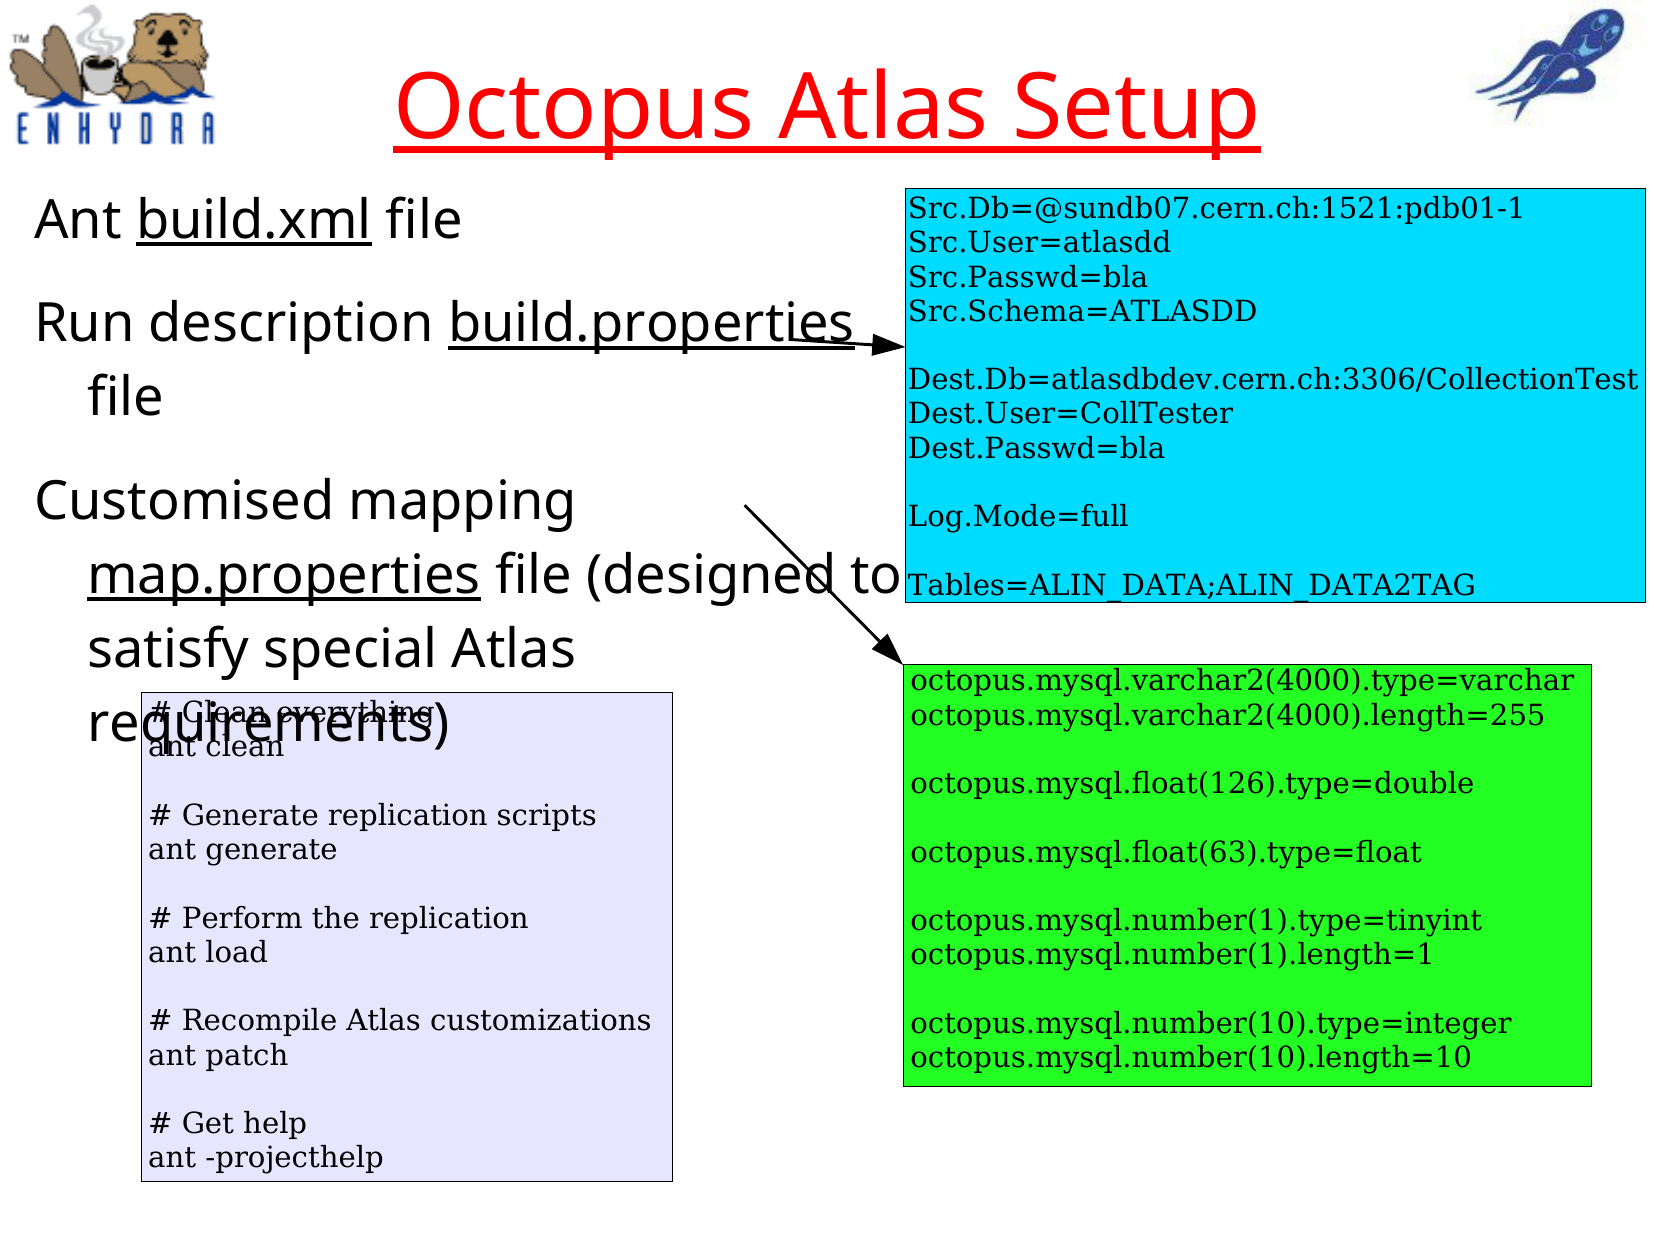

# Octopus Atlas Setup
Ant build.xml file
Run description build.properties file
Customised mapping map.properties file (designed to satisfy special Atlas requirements)
Src.Db=@sundb07.cern.ch:1521:pdb01-1
Src.User=atlasdd
Src.Passwd=bla
Src.Schema=ATLASDD
Dest.Db=atlasdbdev.cern.ch:3306/CollectionTest
Dest.User=CollTester
Dest.Passwd=bla
Log.Mode=full
Tables=ALIN_DATA;ALIN_DATA2TAG
octopus.mysql.varchar2(4000).type=varchar
octopus.mysql.varchar2(4000).length=255
octopus.mysql.float(126).type=double
octopus.mysql.float(63).type=float
octopus.mysql.number(1).type=tinyint
octopus.mysql.number(1).length=1
octopus.mysql.number(10).type=integer
octopus.mysql.number(10).length=10
# Clean everything
ant clean
# Generate replication scripts
ant generate
# Perform the replication
ant load
# Recompile Atlas customizations
ant patch
# Get help
ant -projecthelp